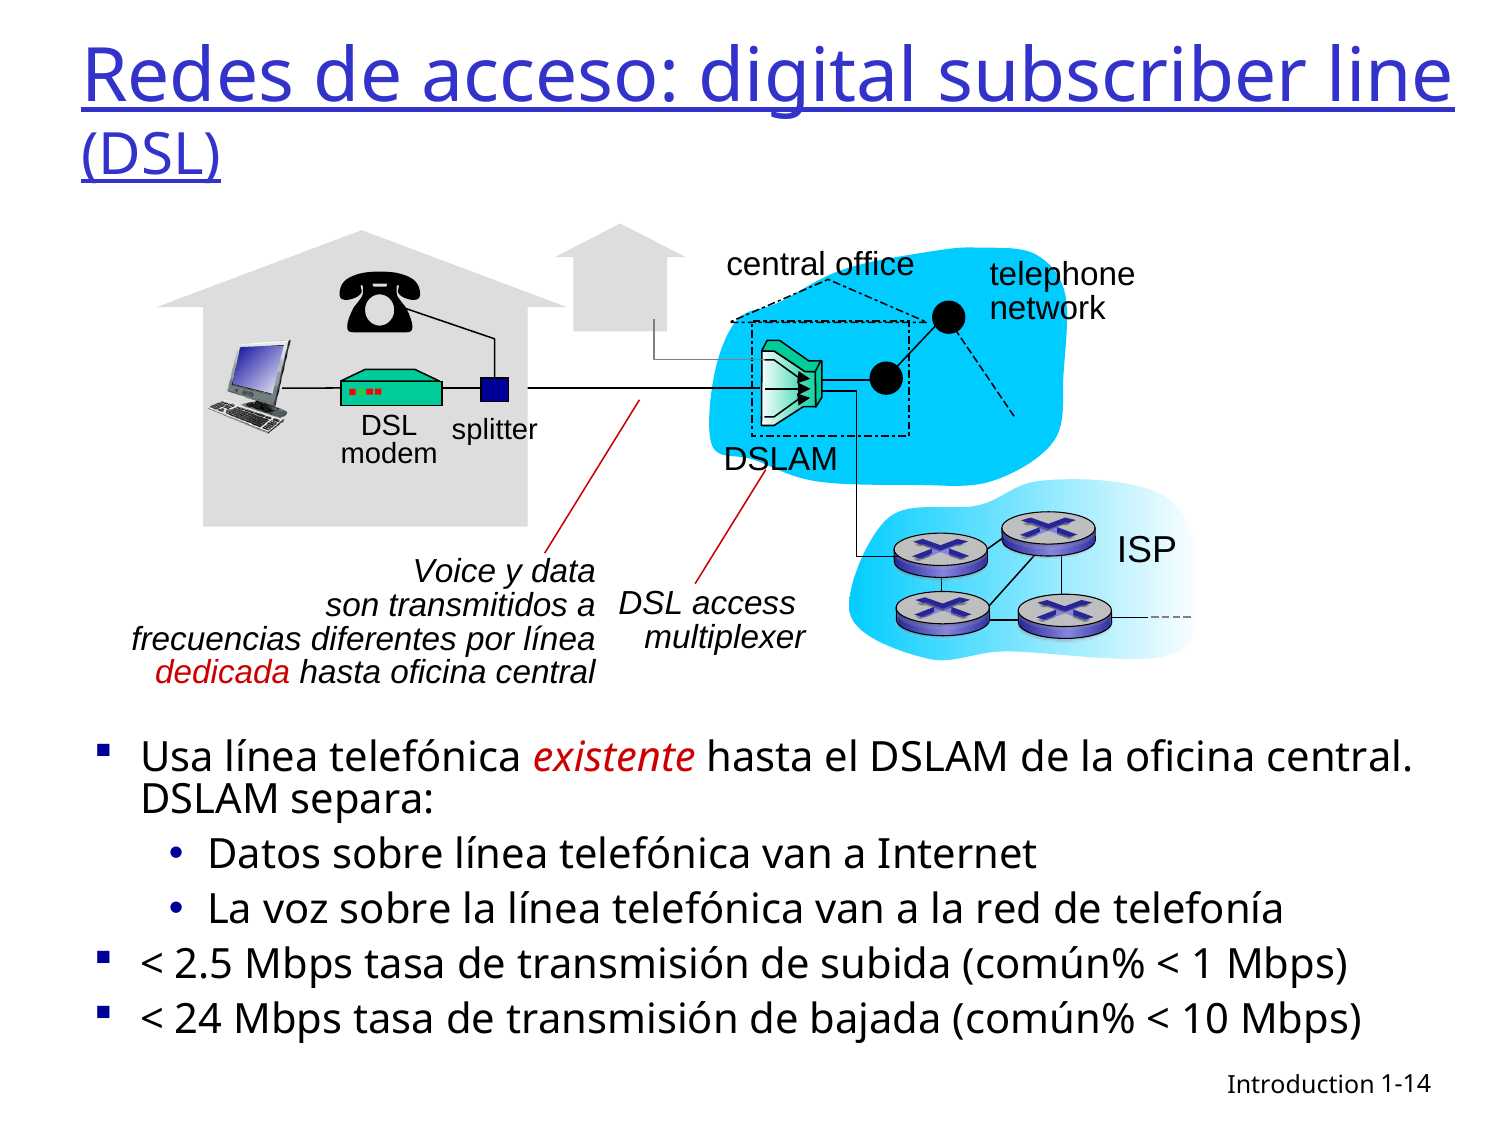

# Redes de acceso: digital subscriber line (DSL)
central office
telephone
network
Voice y data
son transmitidos a
frecuencias diferentes por línea
dedicada hasta oficina central
DSL
modem
splitter
DSLAM
DSL access
multiplexer
ISP
Usa línea telefónica existente hasta el DSLAM de la oficina central. DSLAM separa:
Datos sobre línea telefónica van a Internet
La voz sobre la línea telefónica van a la red de telefonía
< 2.5 Mbps tasa de transmisión de subida (común% < 1 Mbps)
< 24 Mbps tasa de transmisión de bajada (común% < 10 Mbps)
Introduction